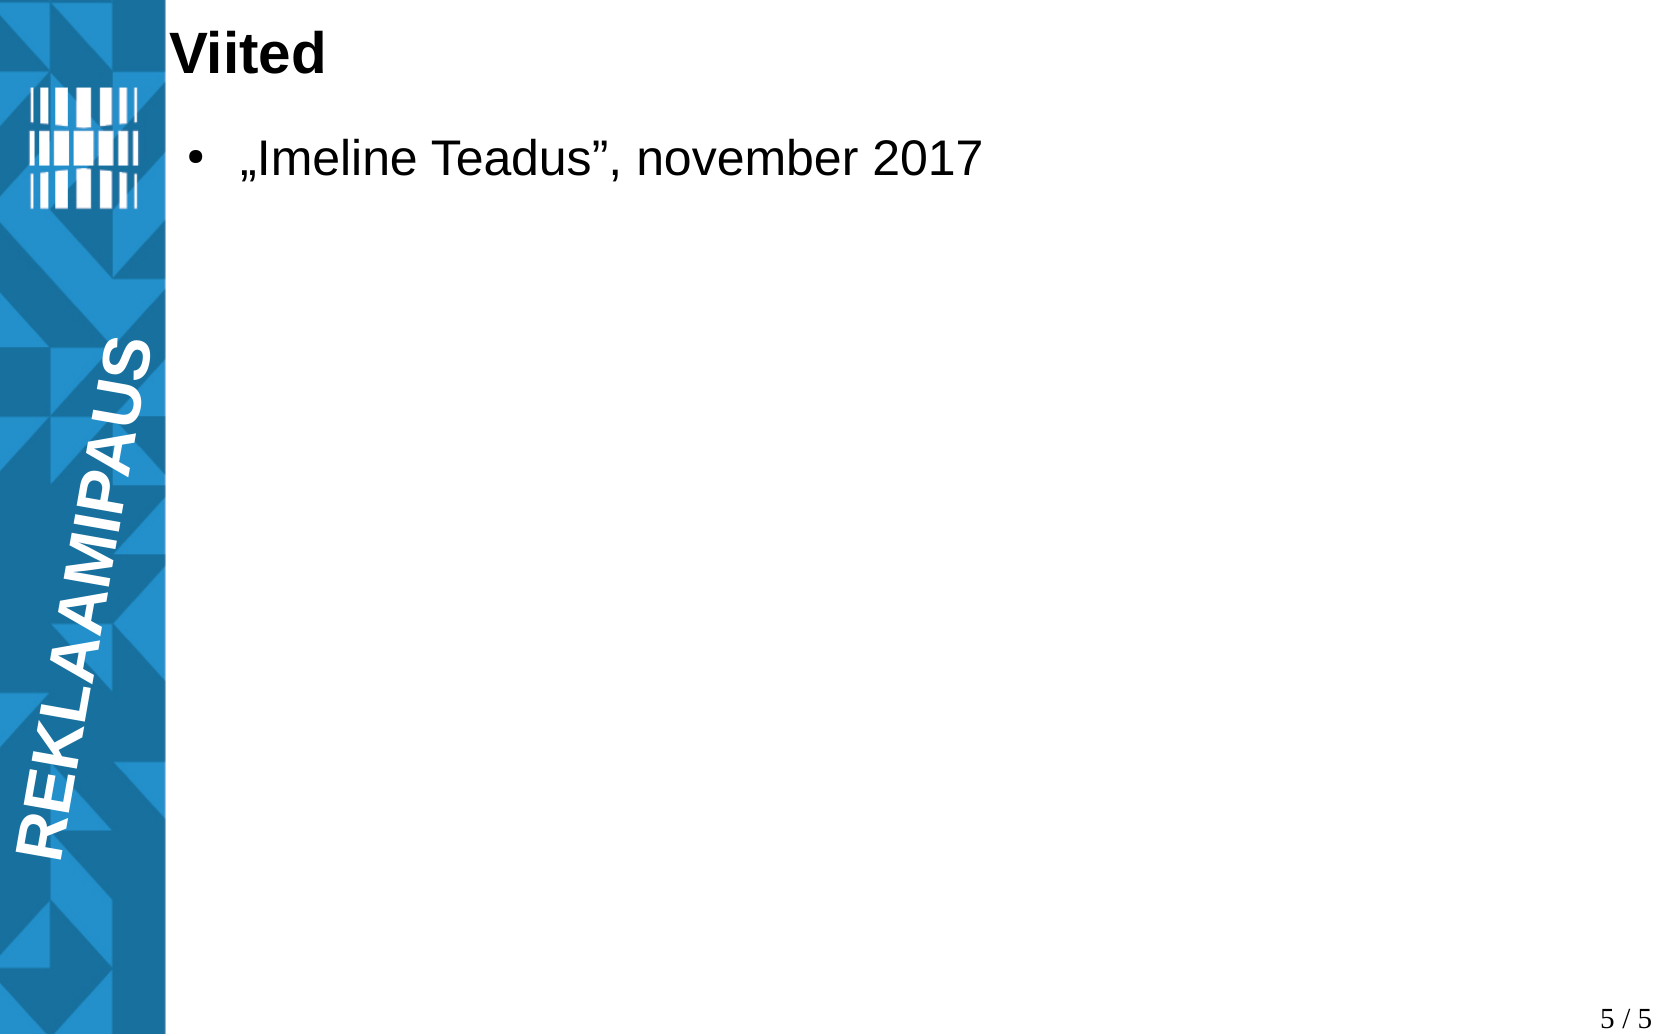

# Viited
„Imeline Teadus”, november 2017
5